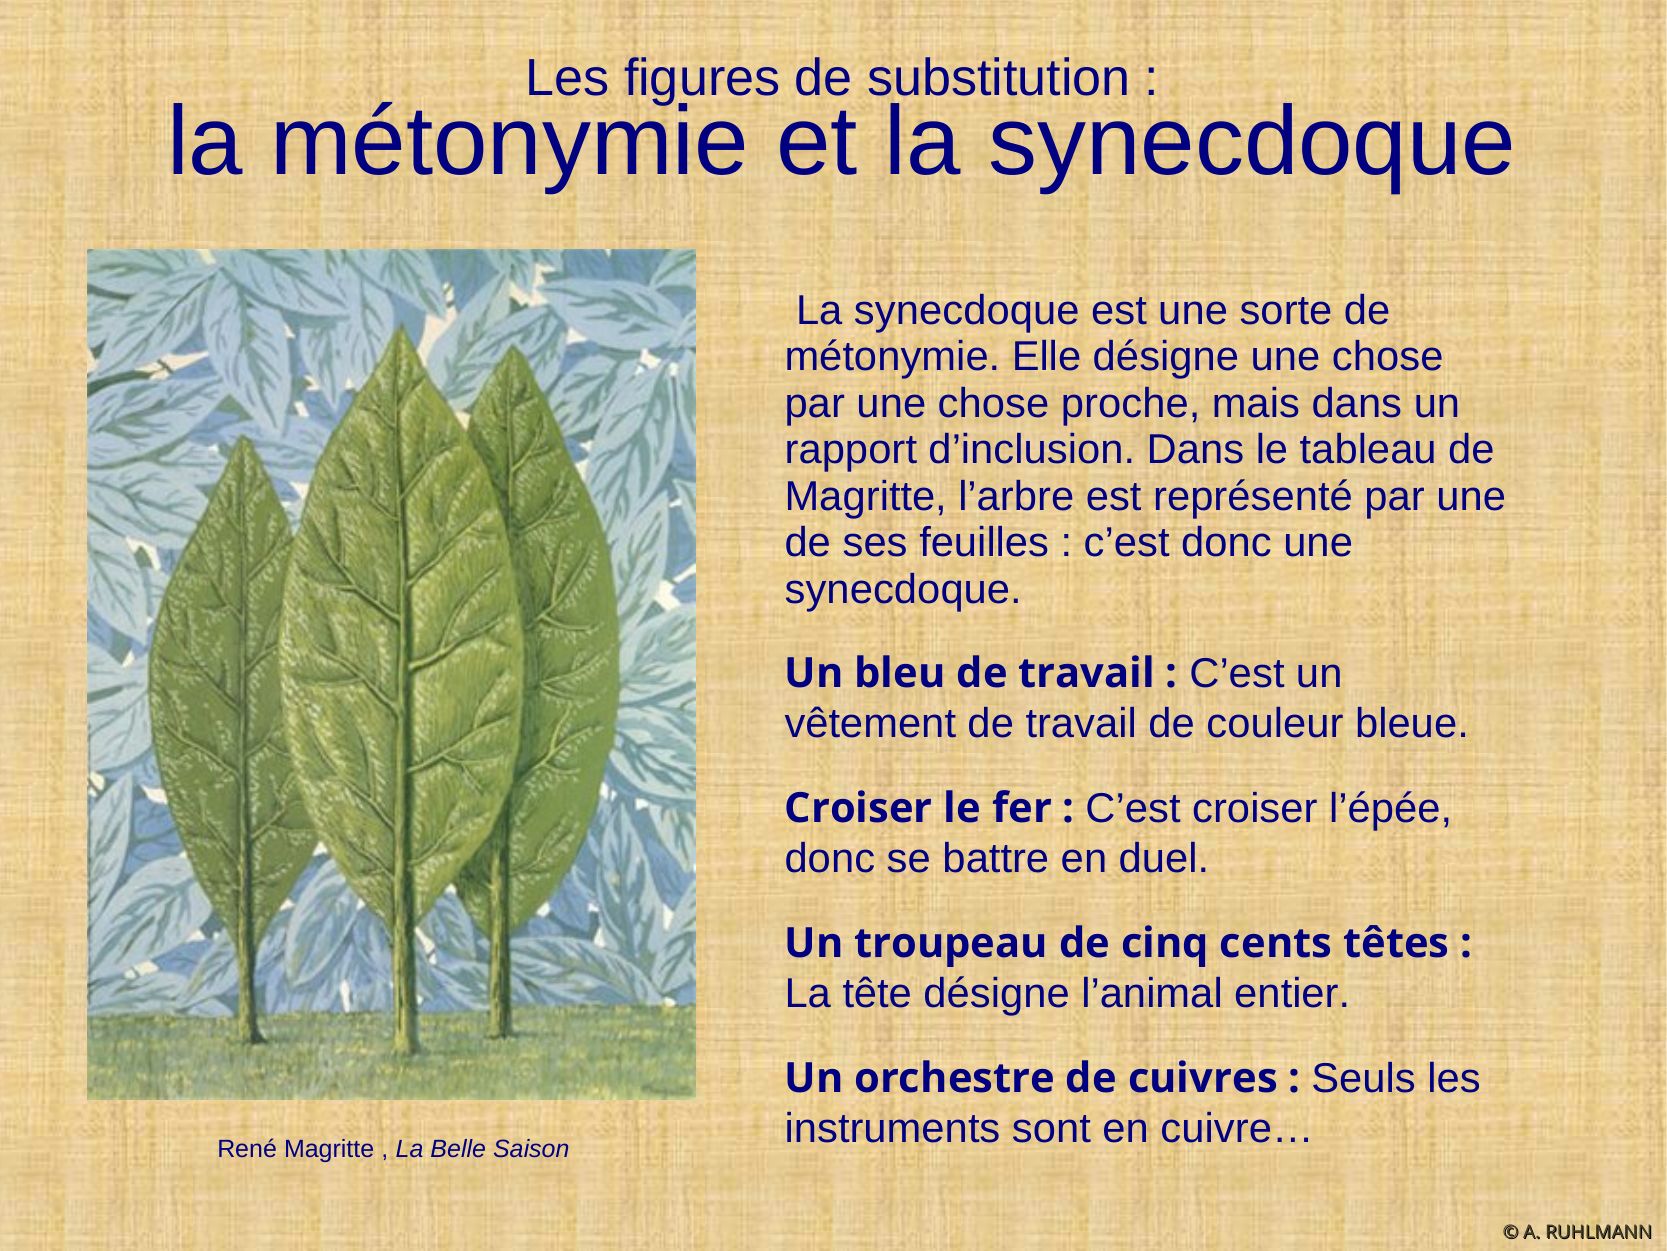

# Les figures de substitution : la métonymie et la synecdoque
 La synecdoque est une sorte de métonymie. Elle désigne une chose par une chose proche, mais dans un rapport d’inclusion. Dans le tableau de Magritte, l’arbre est représenté par une de ses feuilles : c’est donc une synecdoque.
Un bleu de travail : C’est un vêtement de travail de couleur bleue.
Croiser le fer : C’est croiser l’épée, donc se battre en duel.
Un troupeau de cinq cents têtes : La tête désigne l’animal entier.
Un orchestre de cuivres : Seuls les instruments sont en cuivre…
René Magritte , La Belle Saison
© A. RUHLMANN